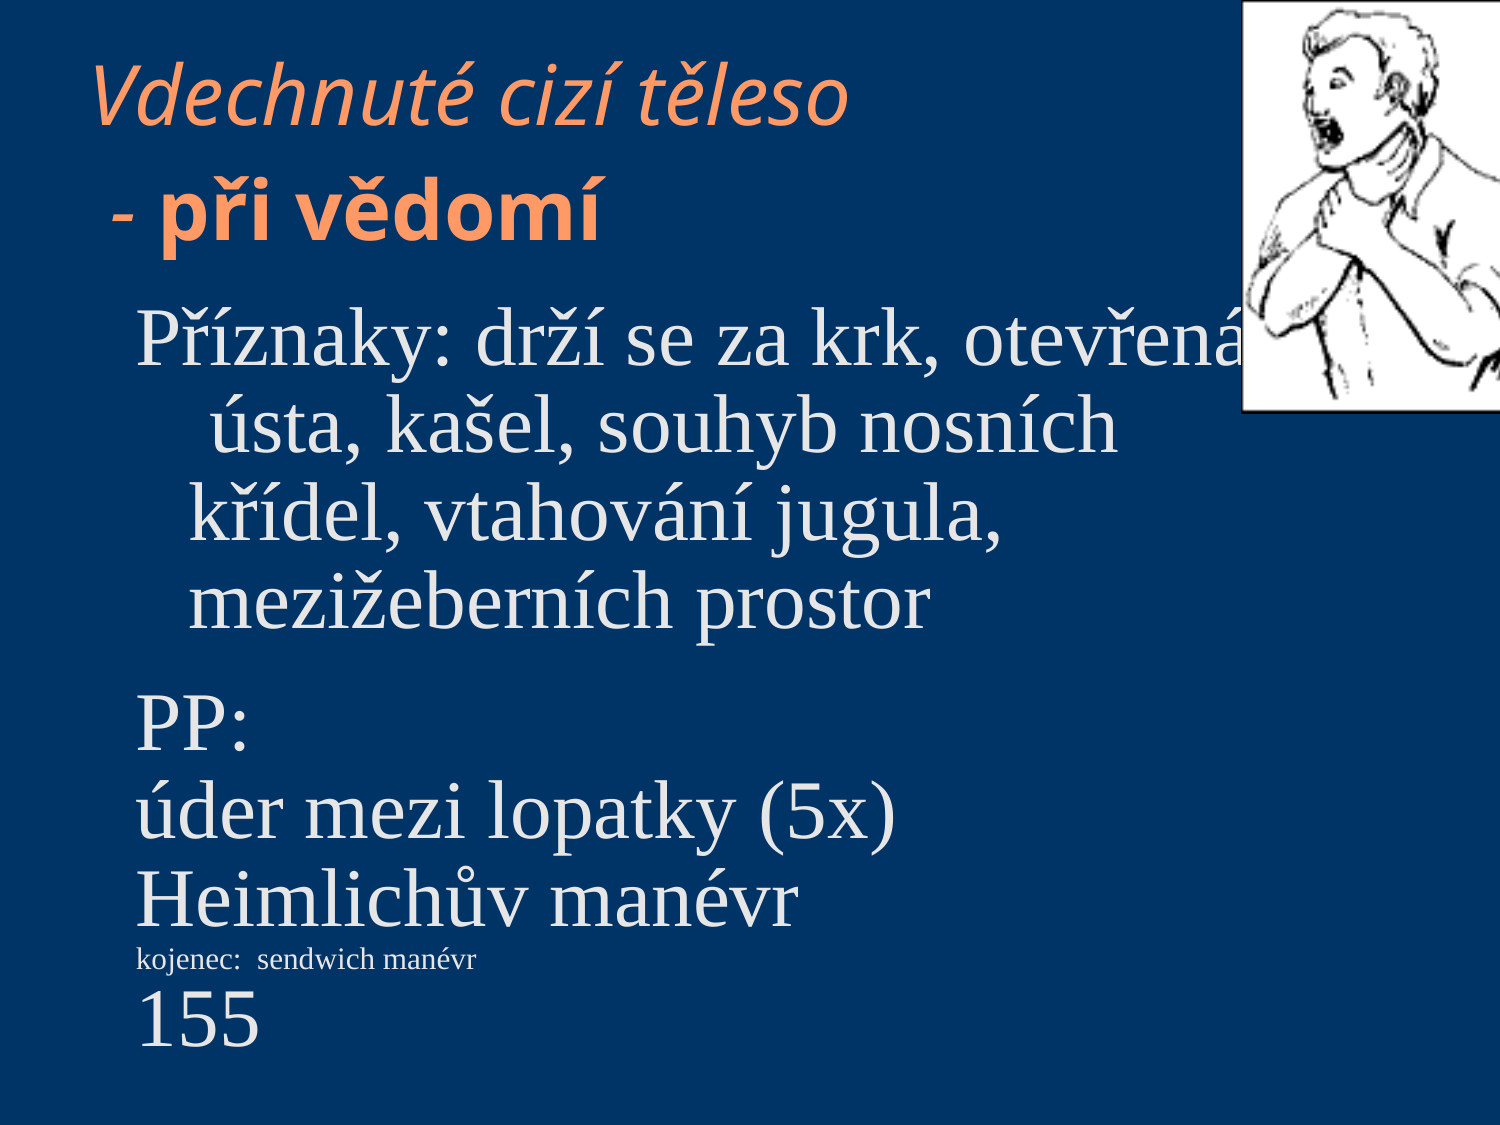

# Vdechnuté cizí těleso - při vědomí
Příznaky: drží se za krk, otevřená
 ústa, kašel, souhyb nosních
křídel, vtahování jugula, mezižeberních prostor
PP:
úder mezi lopatky (5x)
Heimlichův manévr
kojenec: sendwich manévr
155